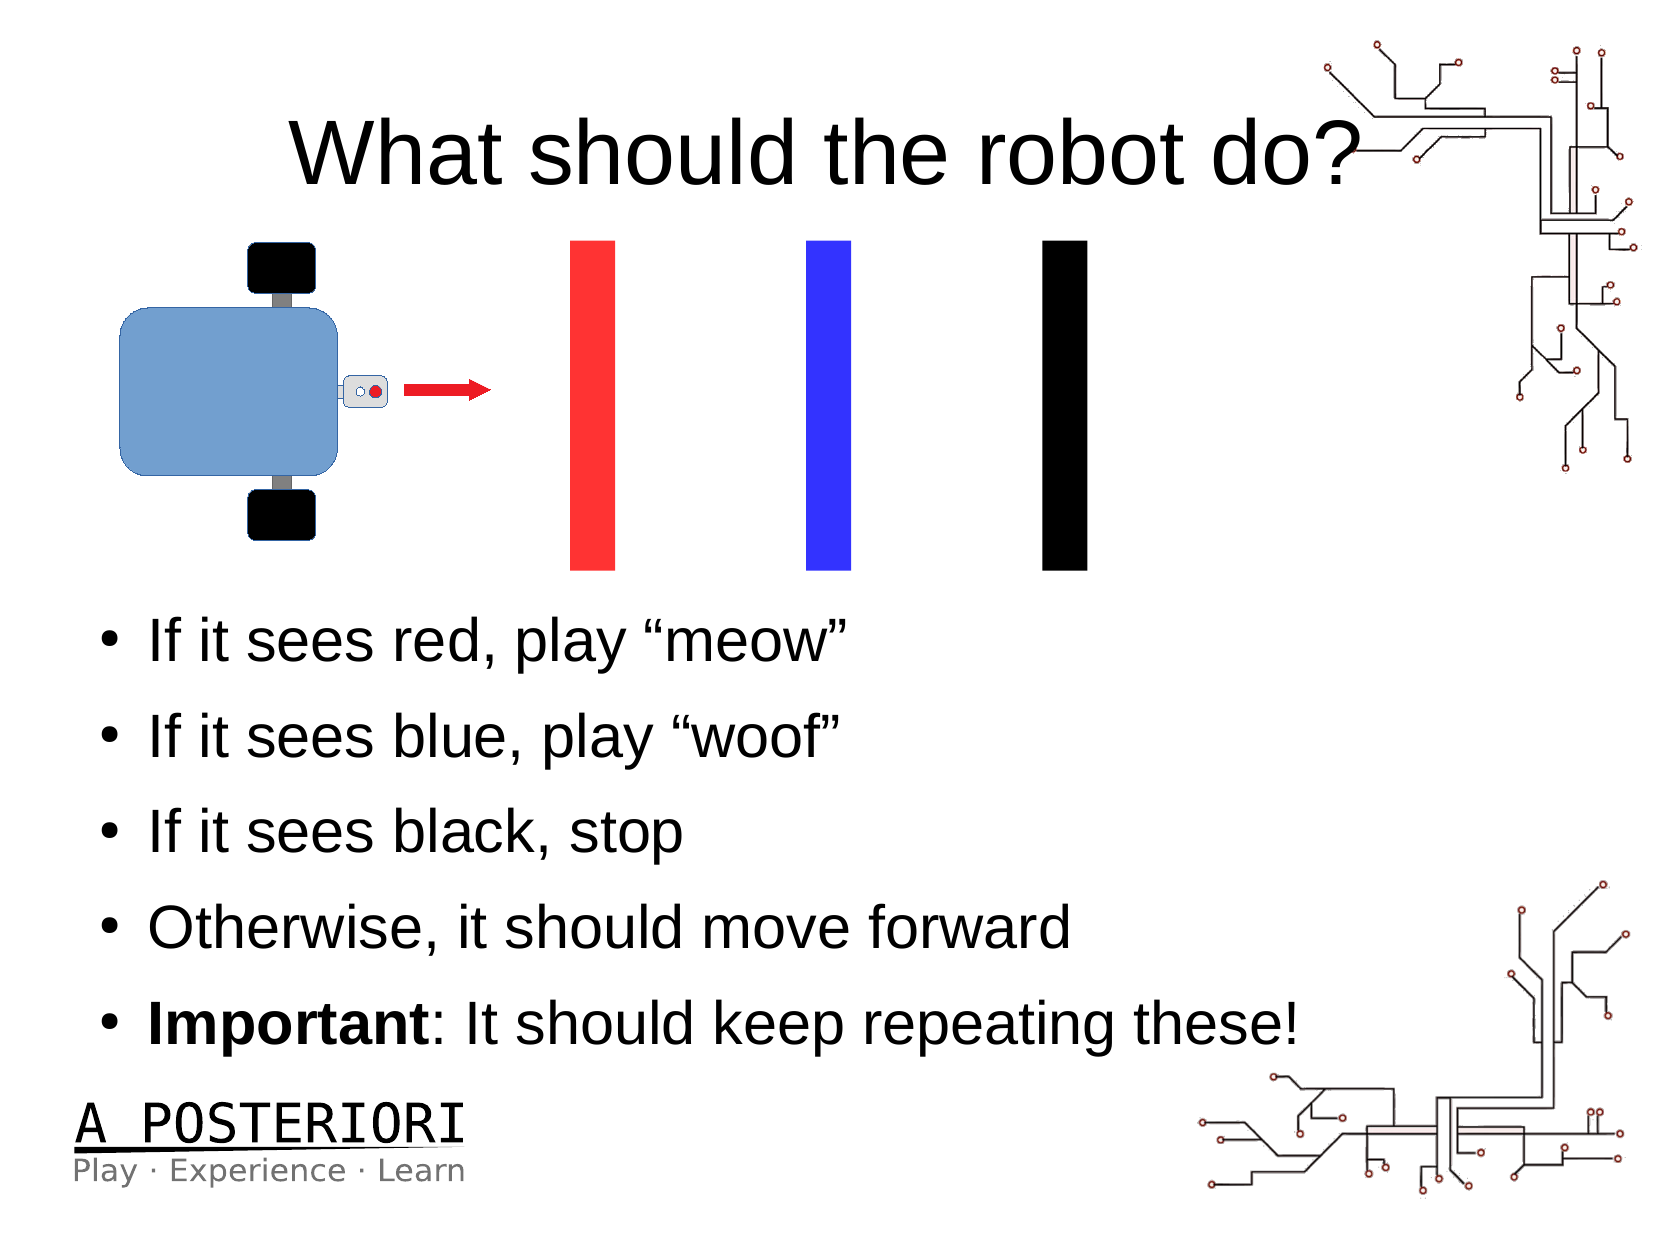

# What should the robot do?
If it sees red, play “meow”
If it sees blue, play “woof”
If it sees black, stop
Otherwise, it should move forward
Important: It should keep repeating these!